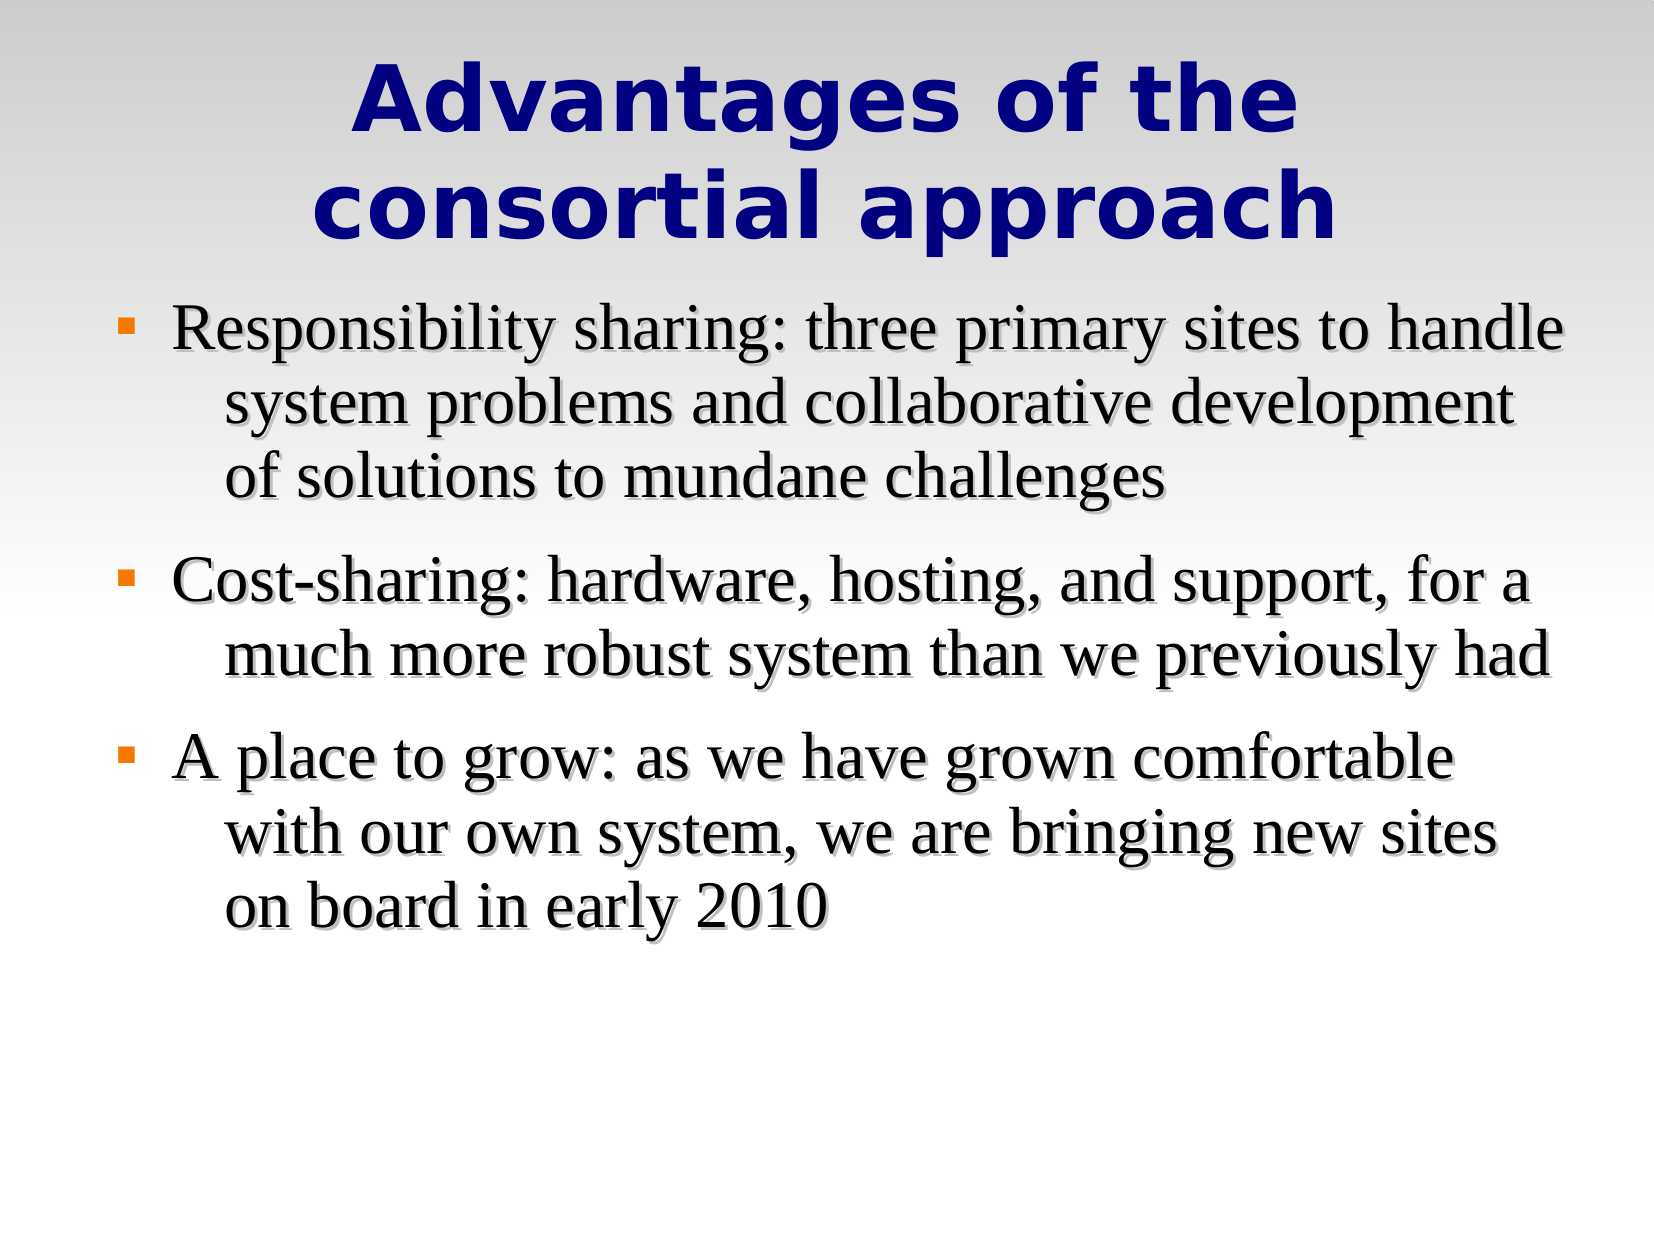

# Advantages of the consortial approach
Responsibility sharing: three primary sites to handle system problems and collaborative development of solutions to mundane challenges
Cost-sharing: hardware, hosting, and support, for a much more robust system than we previously had
A place to grow: as we have grown comfortable with our own system, we are bringing new sites on board in early 2010